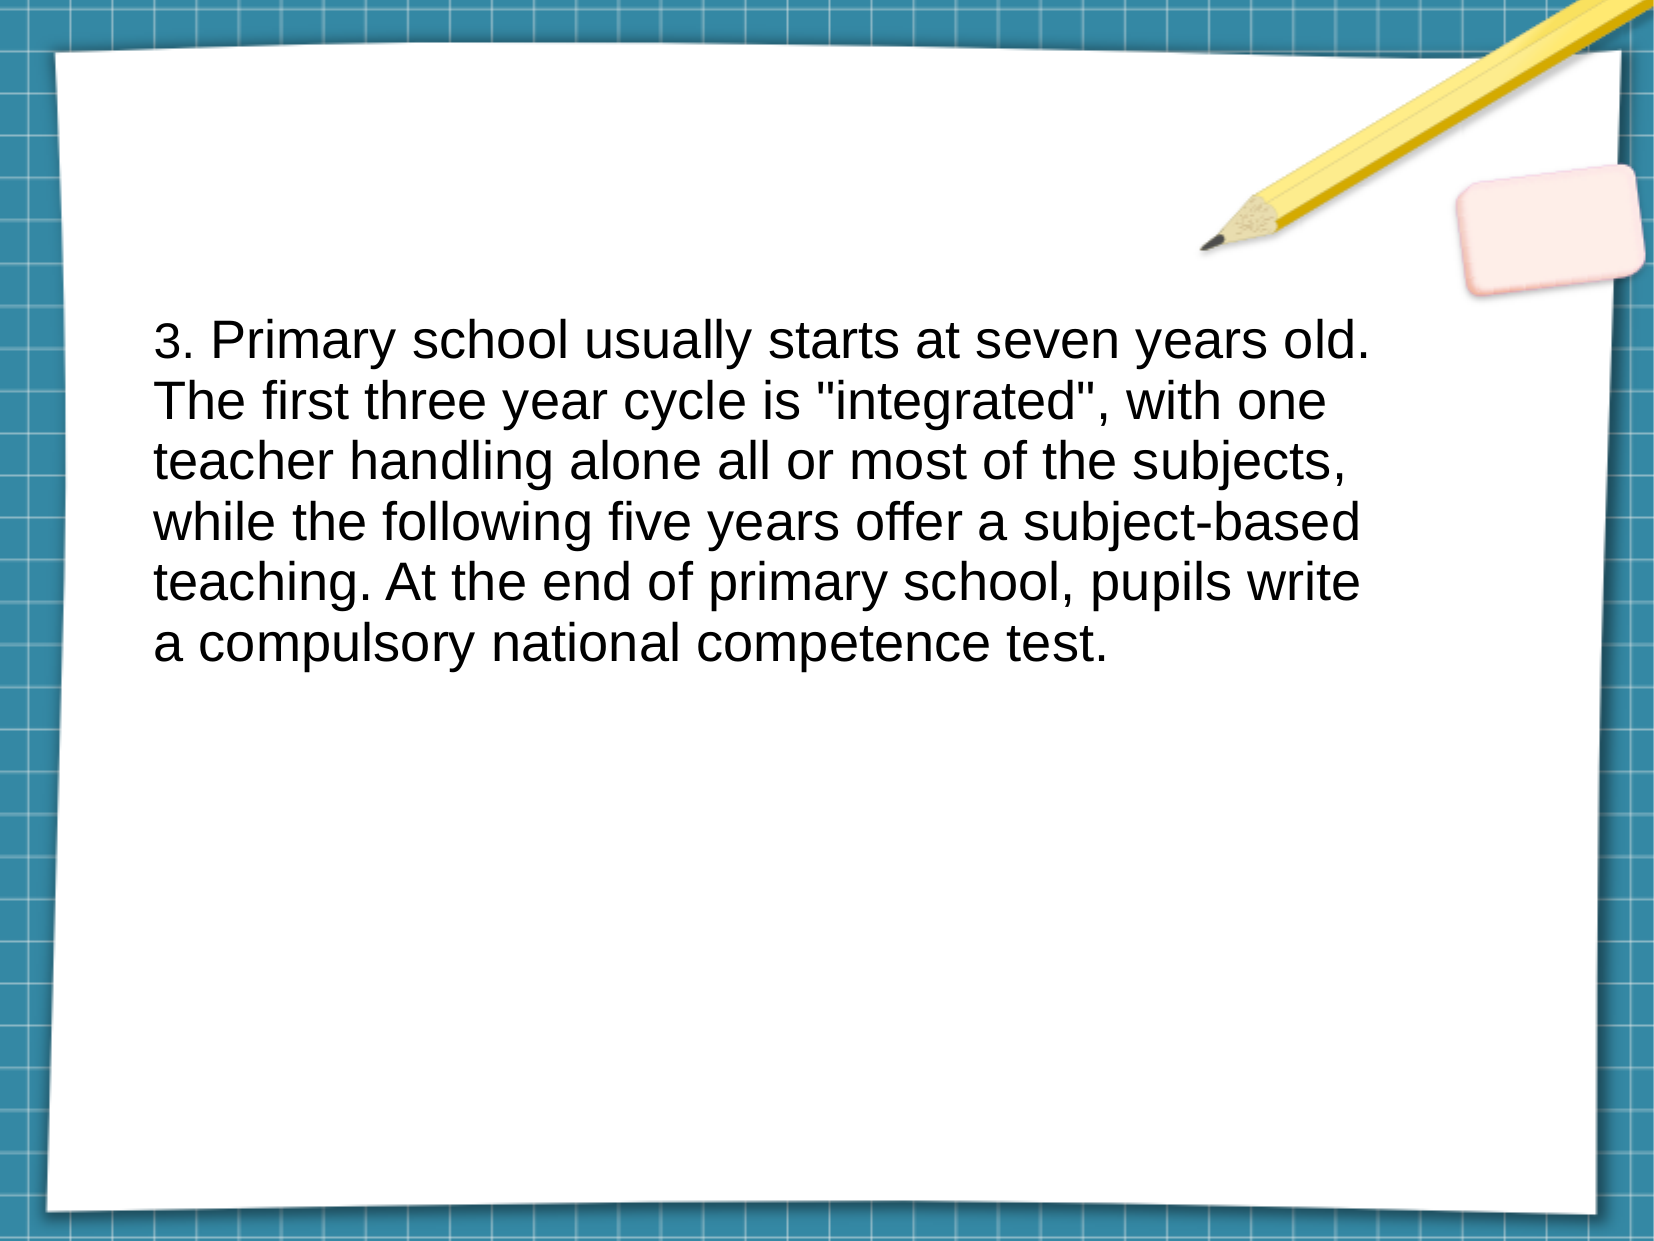

# 3. Primary school usually starts at seven years old.  The first three year cycle is "integrated", with one teacher handling alone all or most of the subjects, while the following five years offer a subject-based teaching. At the end of primary school, pupils write a compulsory national competence test.